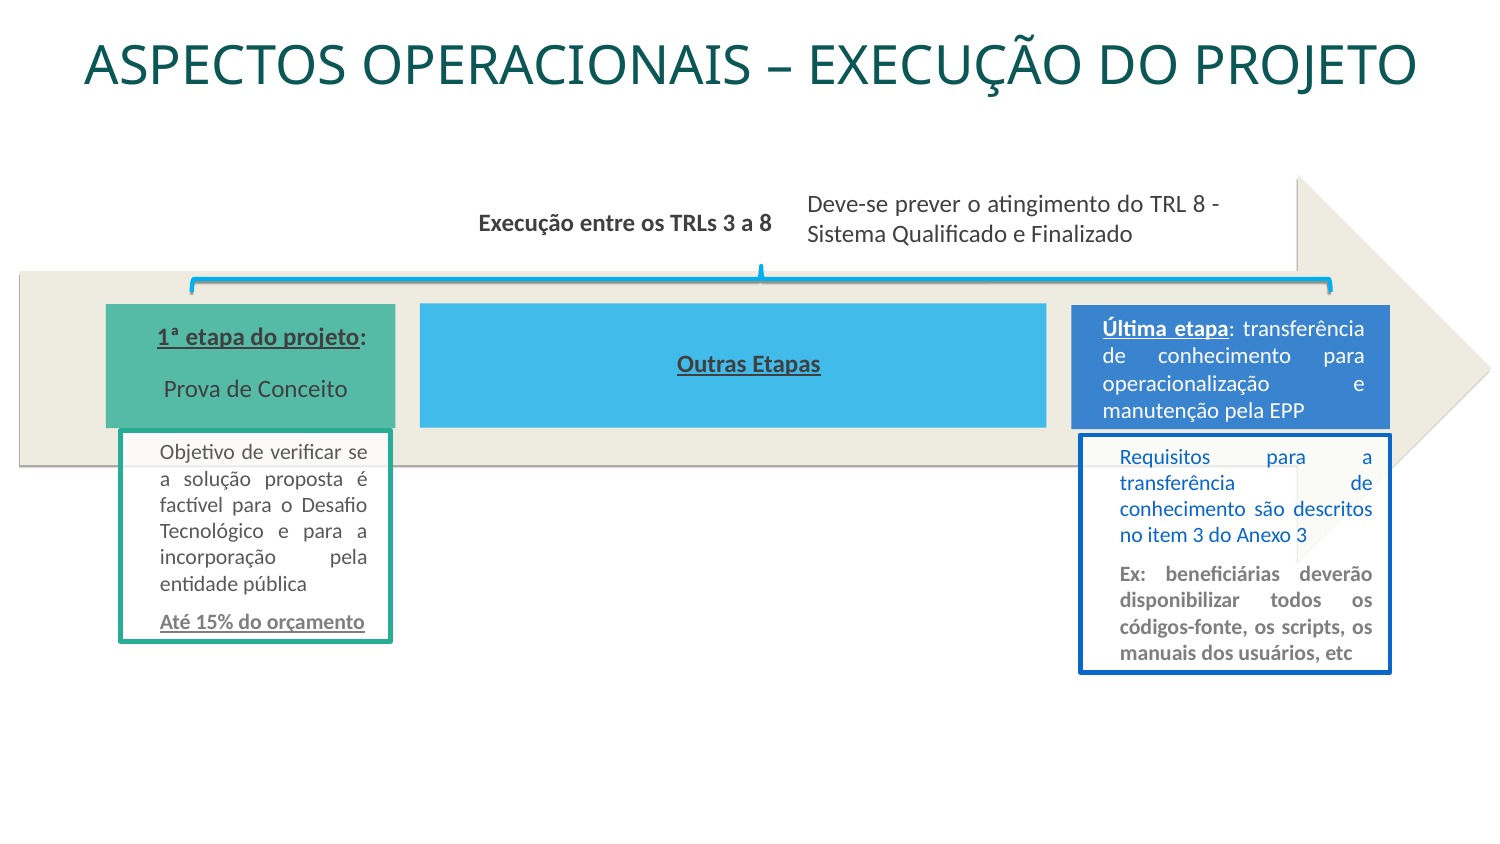

ASPECTOS OPERACIONAIS – EXECUÇÃO DO PROJETO
Deve-se prever o atingimento do TRL 8 - Sistema Qualificado e Finalizado
Execução entre os TRLs 3 a 8
Última etapa: transferência de conhecimento para operacionalização e manutenção pela EPP
1ª etapa do projeto:
Outras Etapas
Prova de Conceito
Objetivo de verificar se a solução proposta é factível para o Desafio Tecnológico e para a incorporação pela entidade pública
Até 15% do orçamento
Requisitos para a transferência de conhecimento são descritos no item 3 do Anexo 3
Ex: beneficiárias deverão disponibilizar todos os códigos-fonte, os scripts, os manuais dos usuários, etc